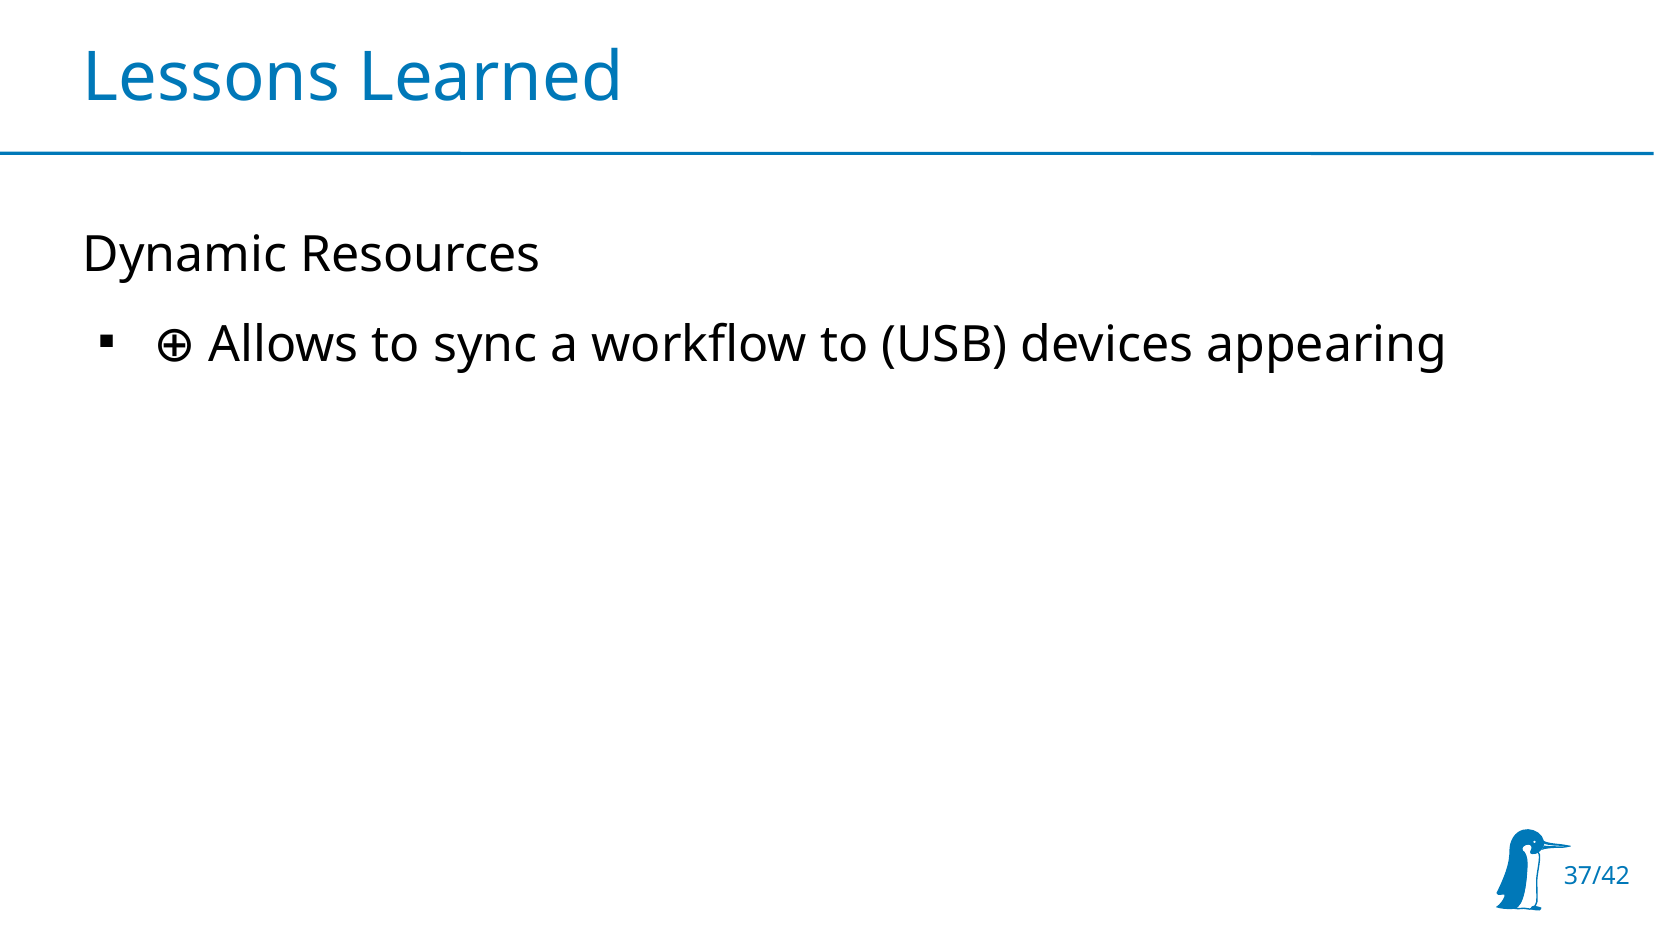

# Lessons Learned
Dynamic Resources
⊕ Allows to sync a workflow to (USB) devices appearing
37